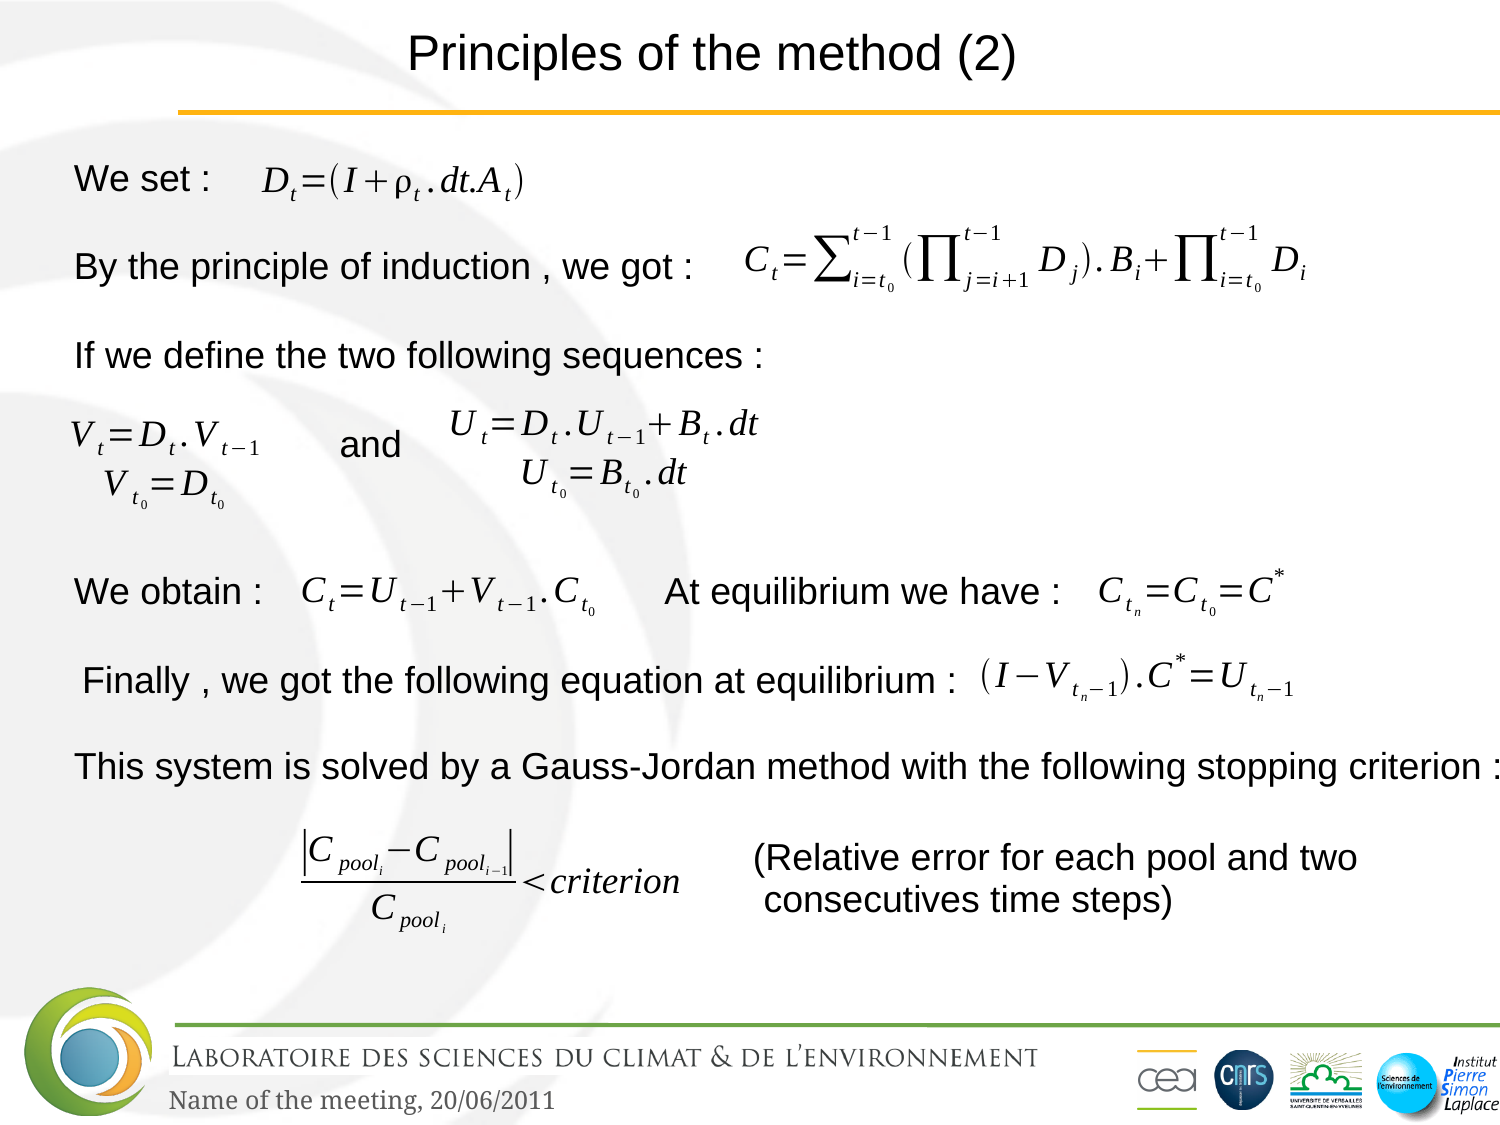

Principles of the method (2)
We set :
By the principle of induction , we got :
If we define the two following sequences :
and
We obtain :
At equilibrium we have :
Finally , we got the following equation at equilibrium :
This system is solved by a Gauss-Jordan method with the following stopping criterion :
(Relative error for each pool and two
 consecutives time steps)